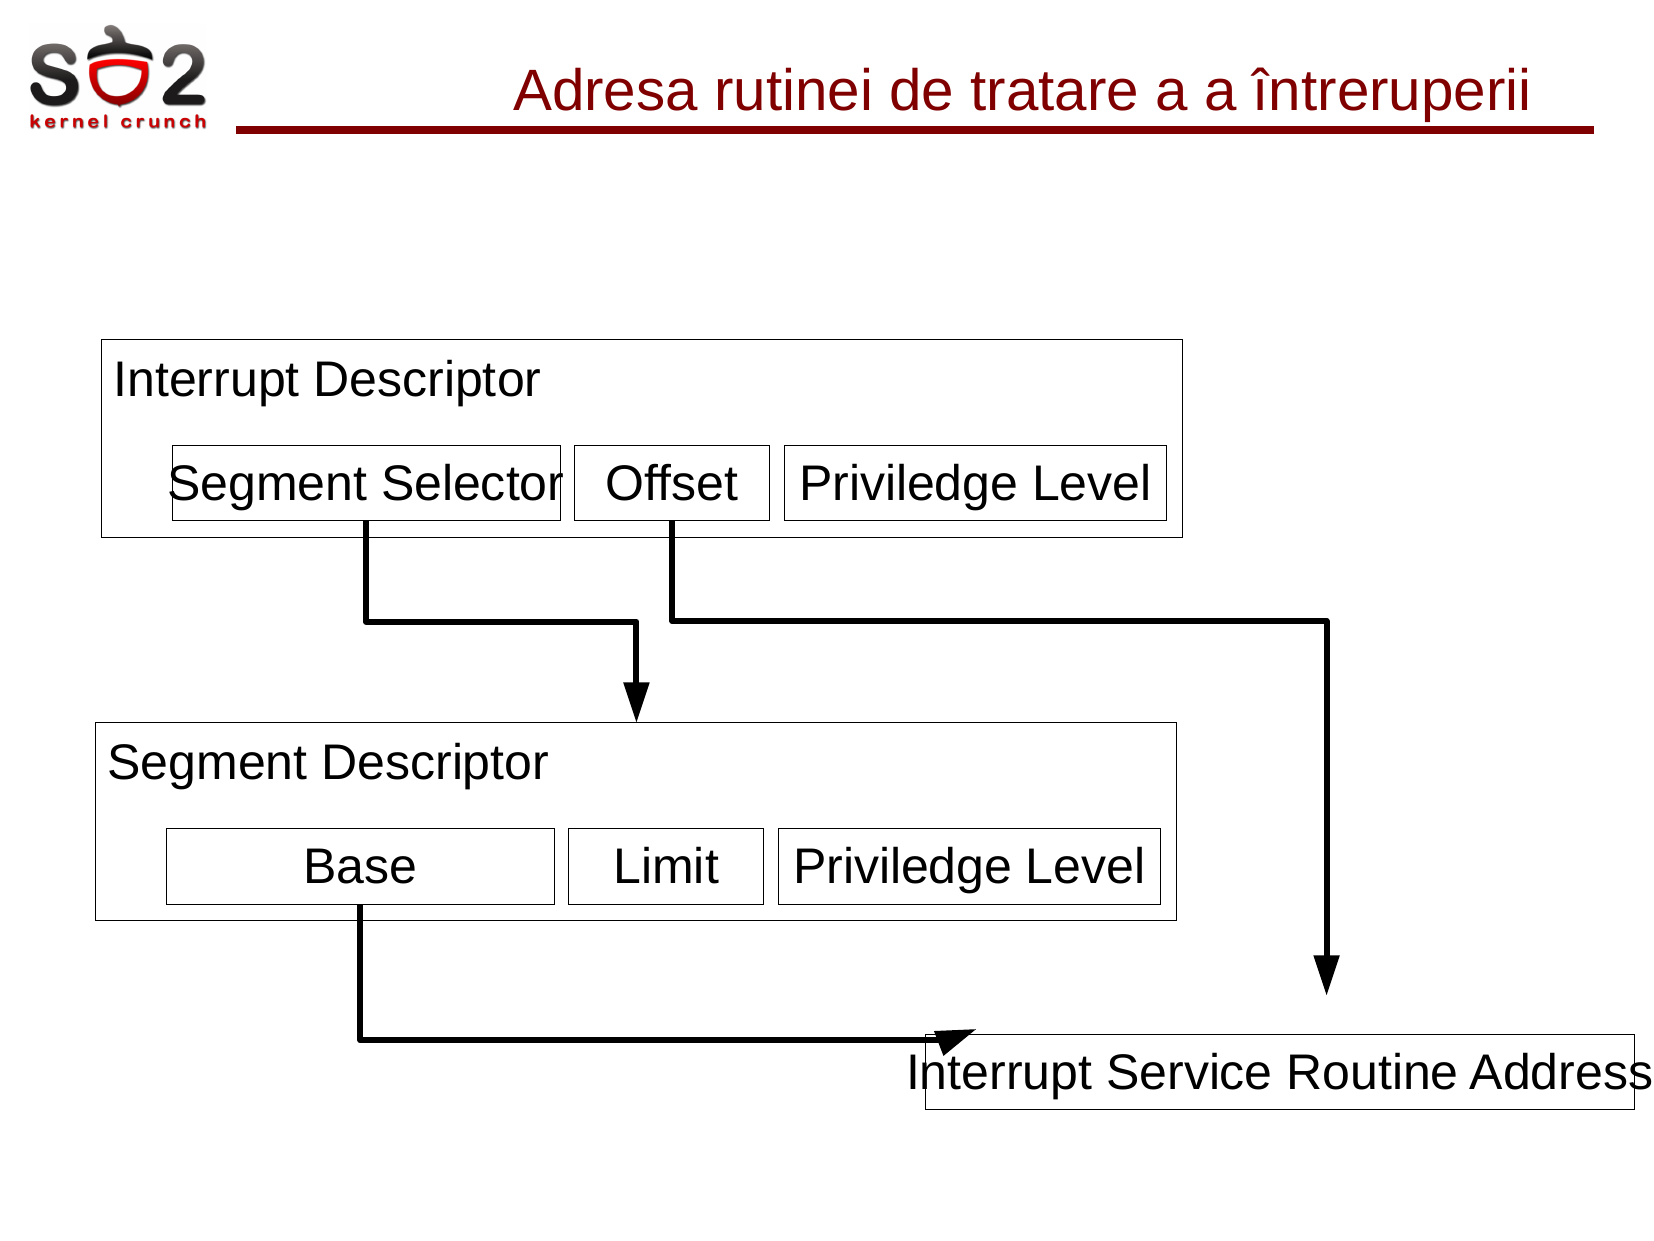

# Adresa rutinei de tratare a a întreruperii
Interrupt Descriptor
Segment Selector
Offset
Priviledge Level
Segment Descriptor
Base
Limit
Priviledge Level
Interrupt Service Routine Address